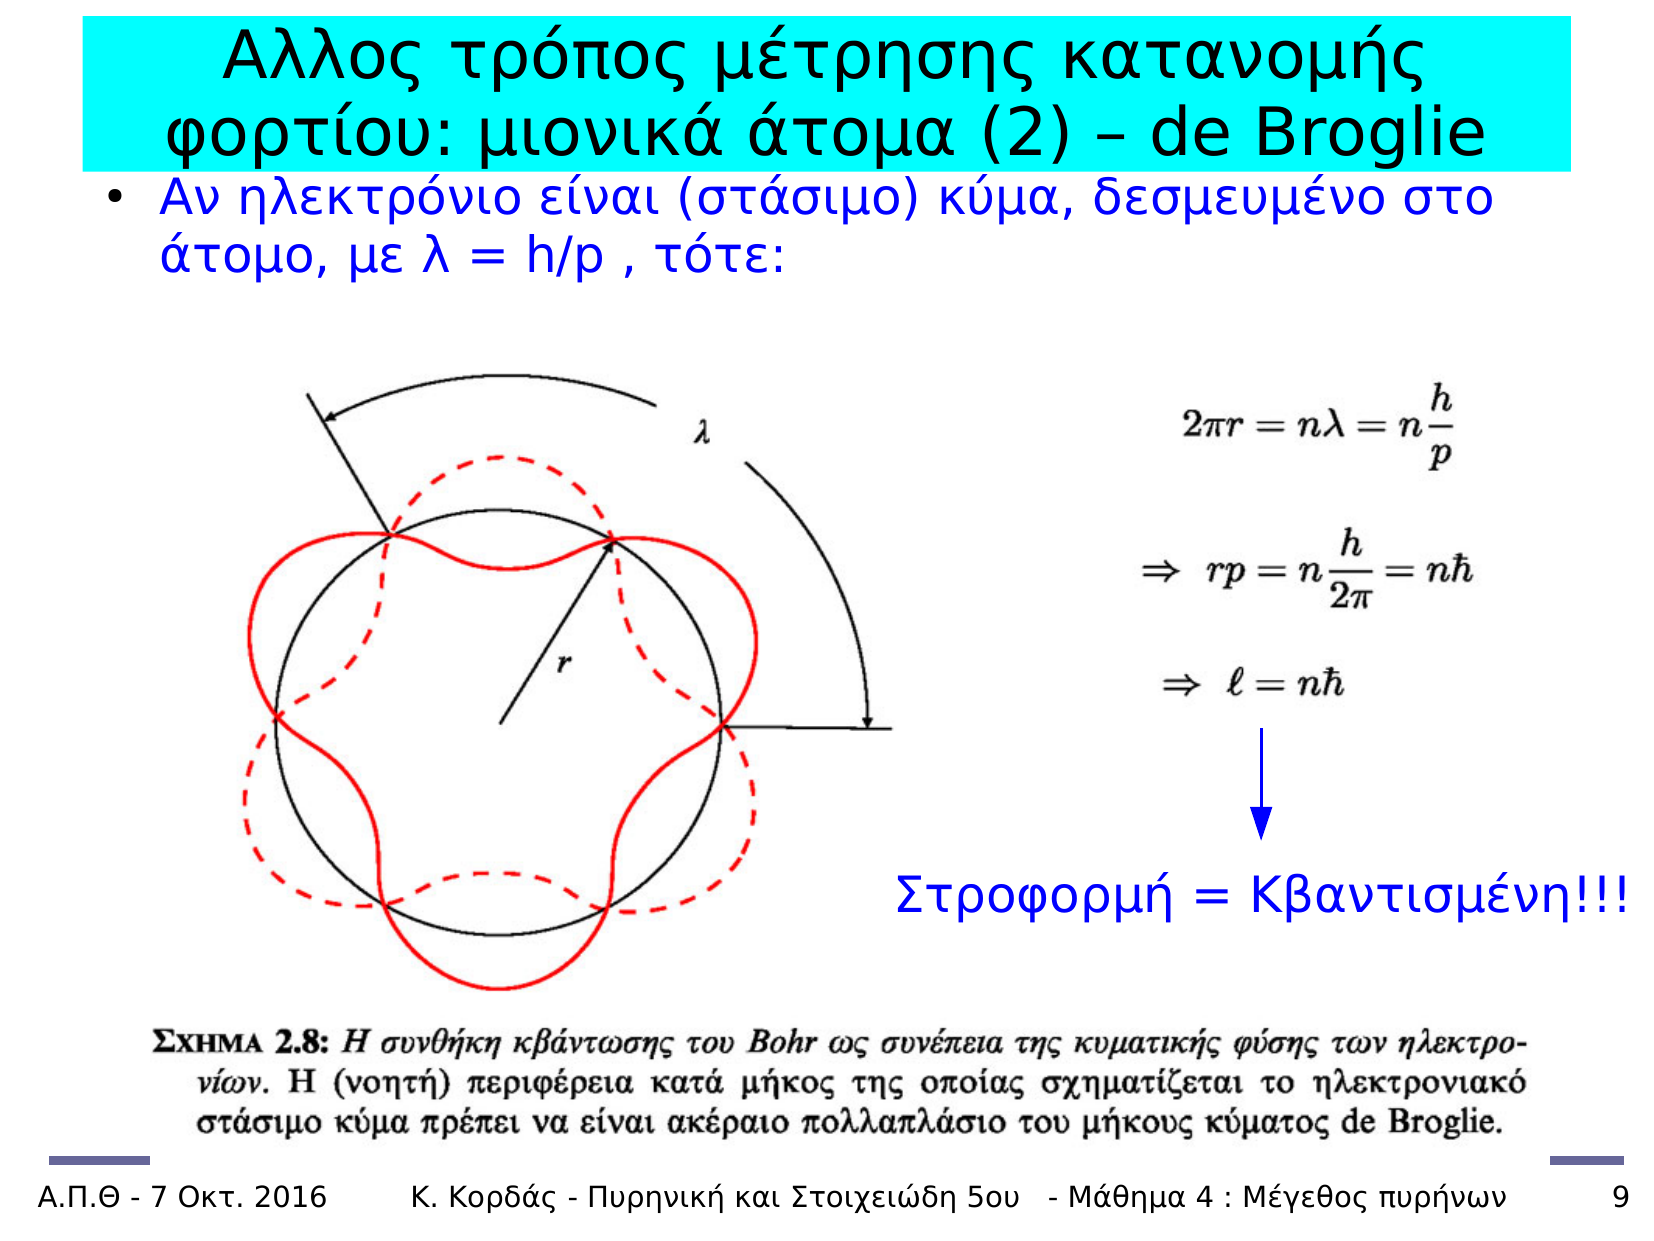

# Αλλος τρόπος μέτρησης κατανομής φορτίου: μιονικά άτομα (2) – de Broglie
Αν ηλεκτρόνιο είναι (στάσιμο) κύμα, δεσμευμένο στο άτομο, με λ = h/p , τότε:
Στροφορμή = Κβαντισμένη!!!
Α.Π.Θ - 7 Οκτ. 2016
Κ. Κορδάς - Πυρηνική και Στοιχειώδη 5ου - Μάθημα 4 : Mέγεθος πυρήνων
9